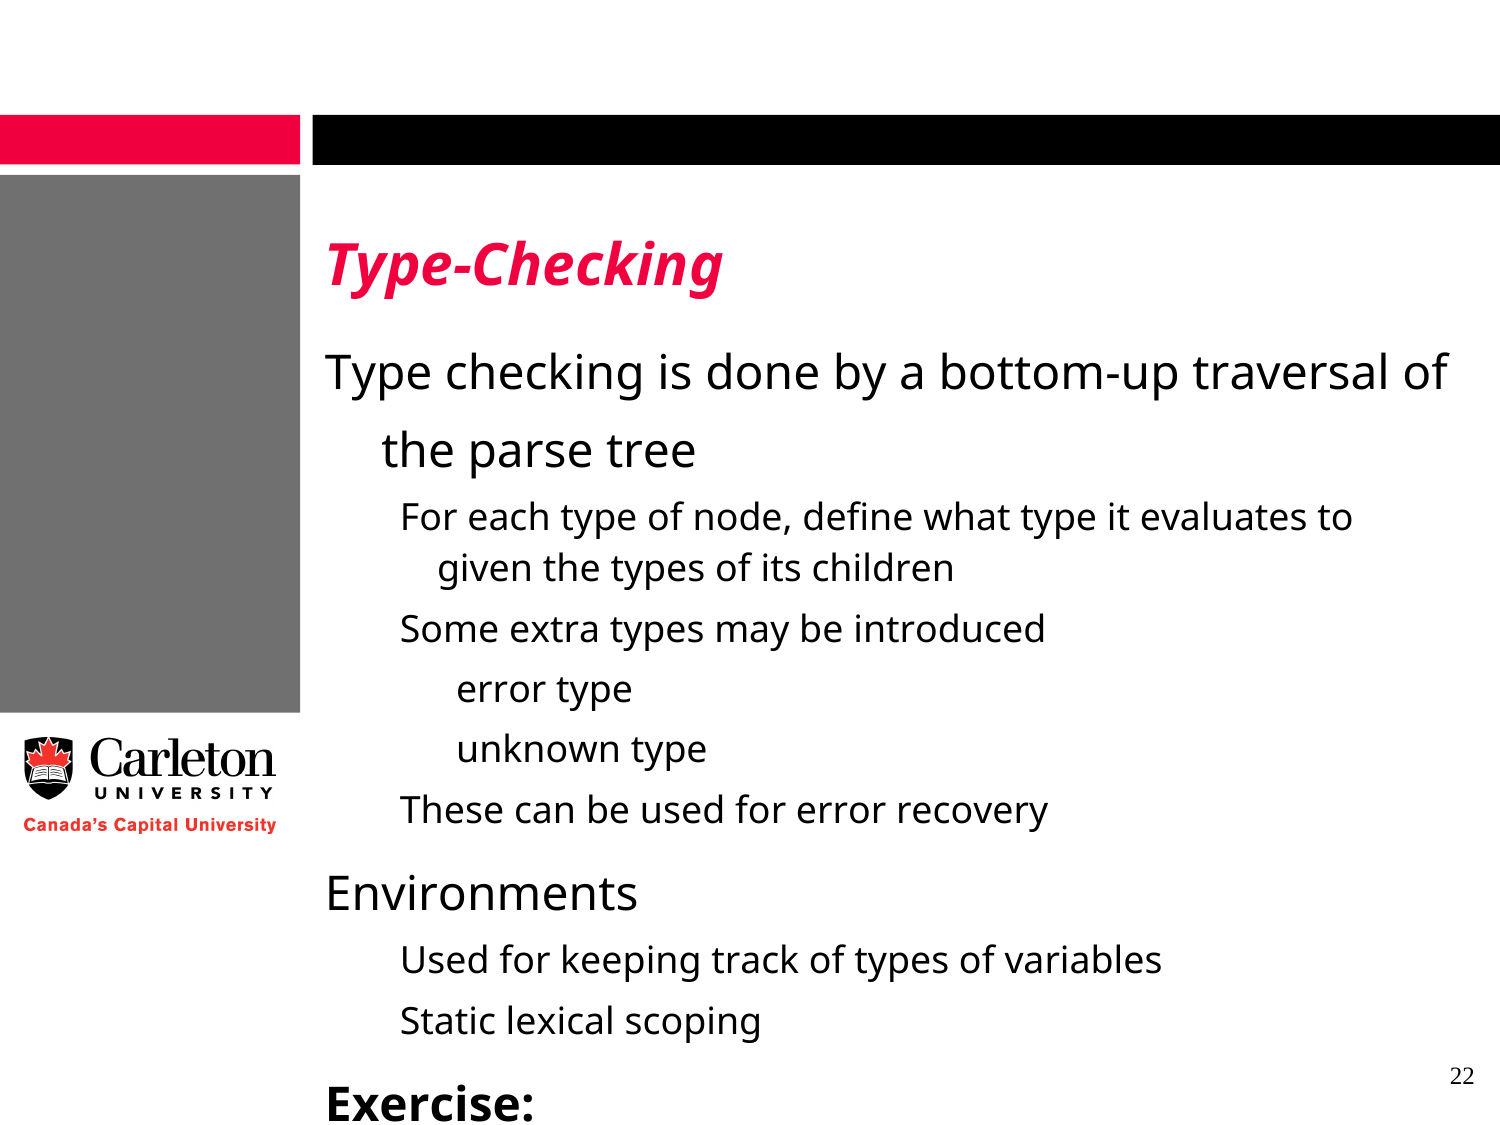

# Type-Checking
Type checking is done by a bottom-up traversal of the parse tree
For each type of node, define what type it evaluates to given the types of its children
Some extra types may be introduced
error type
unknown type
These can be used for error recovery
Environments
Used for keeping track of types of variables
Static lexical scoping
Exercise:
pick a parse tree and assign types to its nodes
22